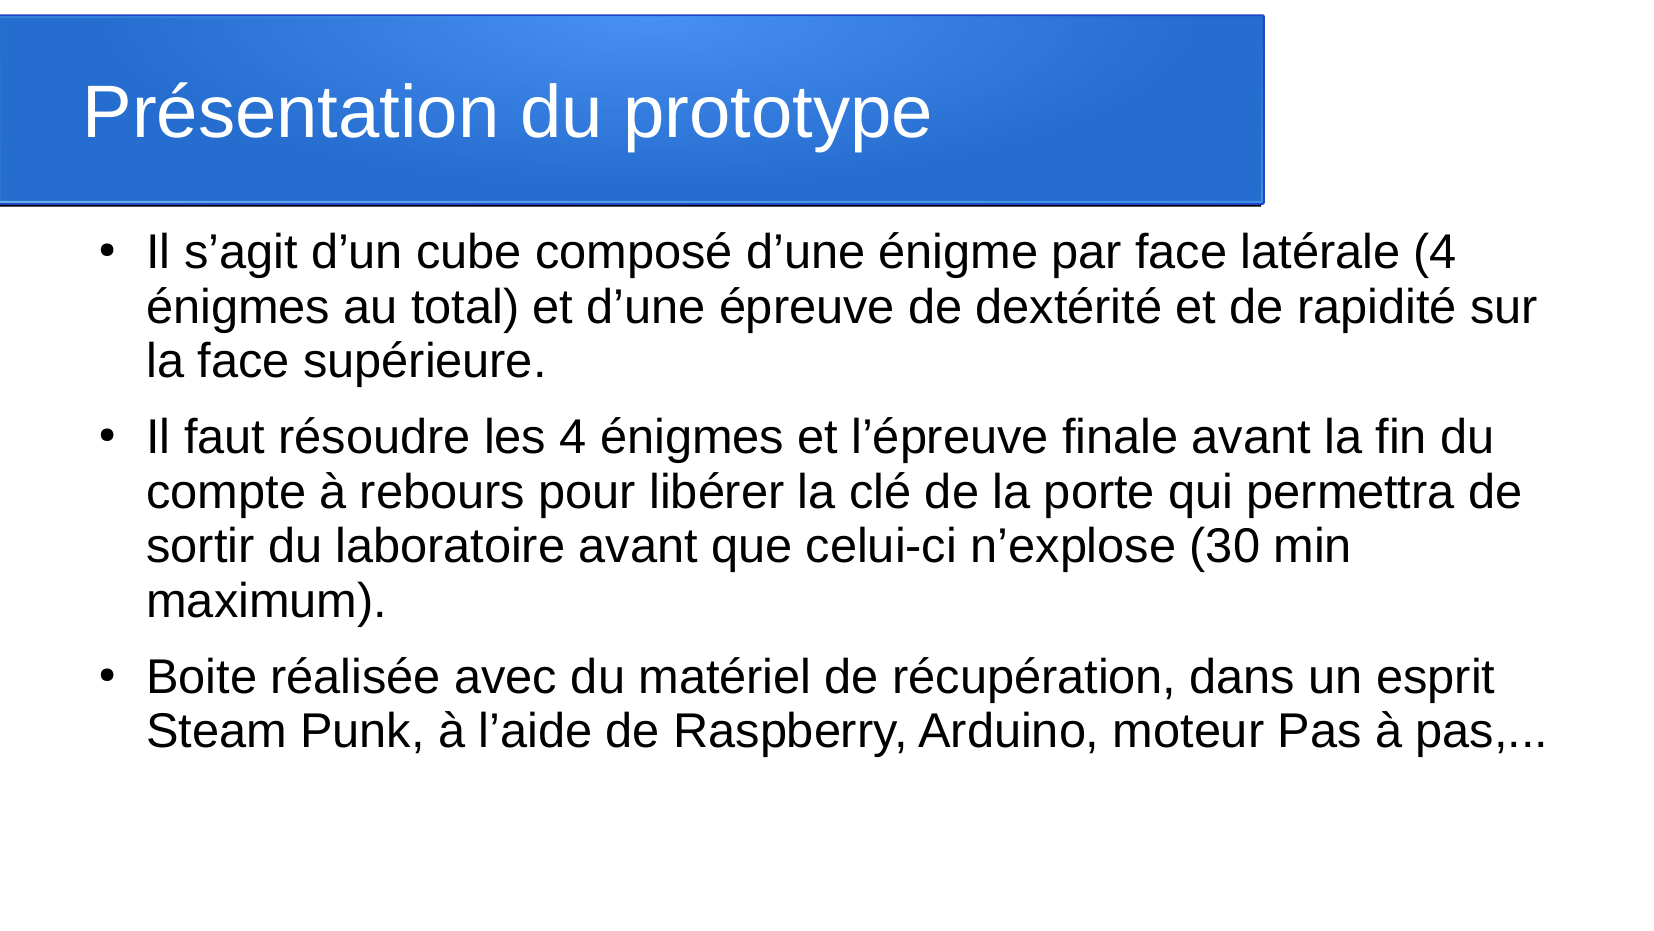

# Présentation du prototype
Il s’agit d’un cube composé d’une énigme par face latérale (4 énigmes au total) et d’une épreuve de dextérité et de rapidité sur la face supérieure.
Il faut résoudre les 4 énigmes et l’épreuve finale avant la fin du compte à rebours pour libérer la clé de la porte qui permettra de sortir du laboratoire avant que celui-ci n’explose (30 min maximum).
Boite réalisée avec du matériel de récupération, dans un esprit Steam Punk, à l’aide de Raspberry, Arduino, moteur Pas à pas,...